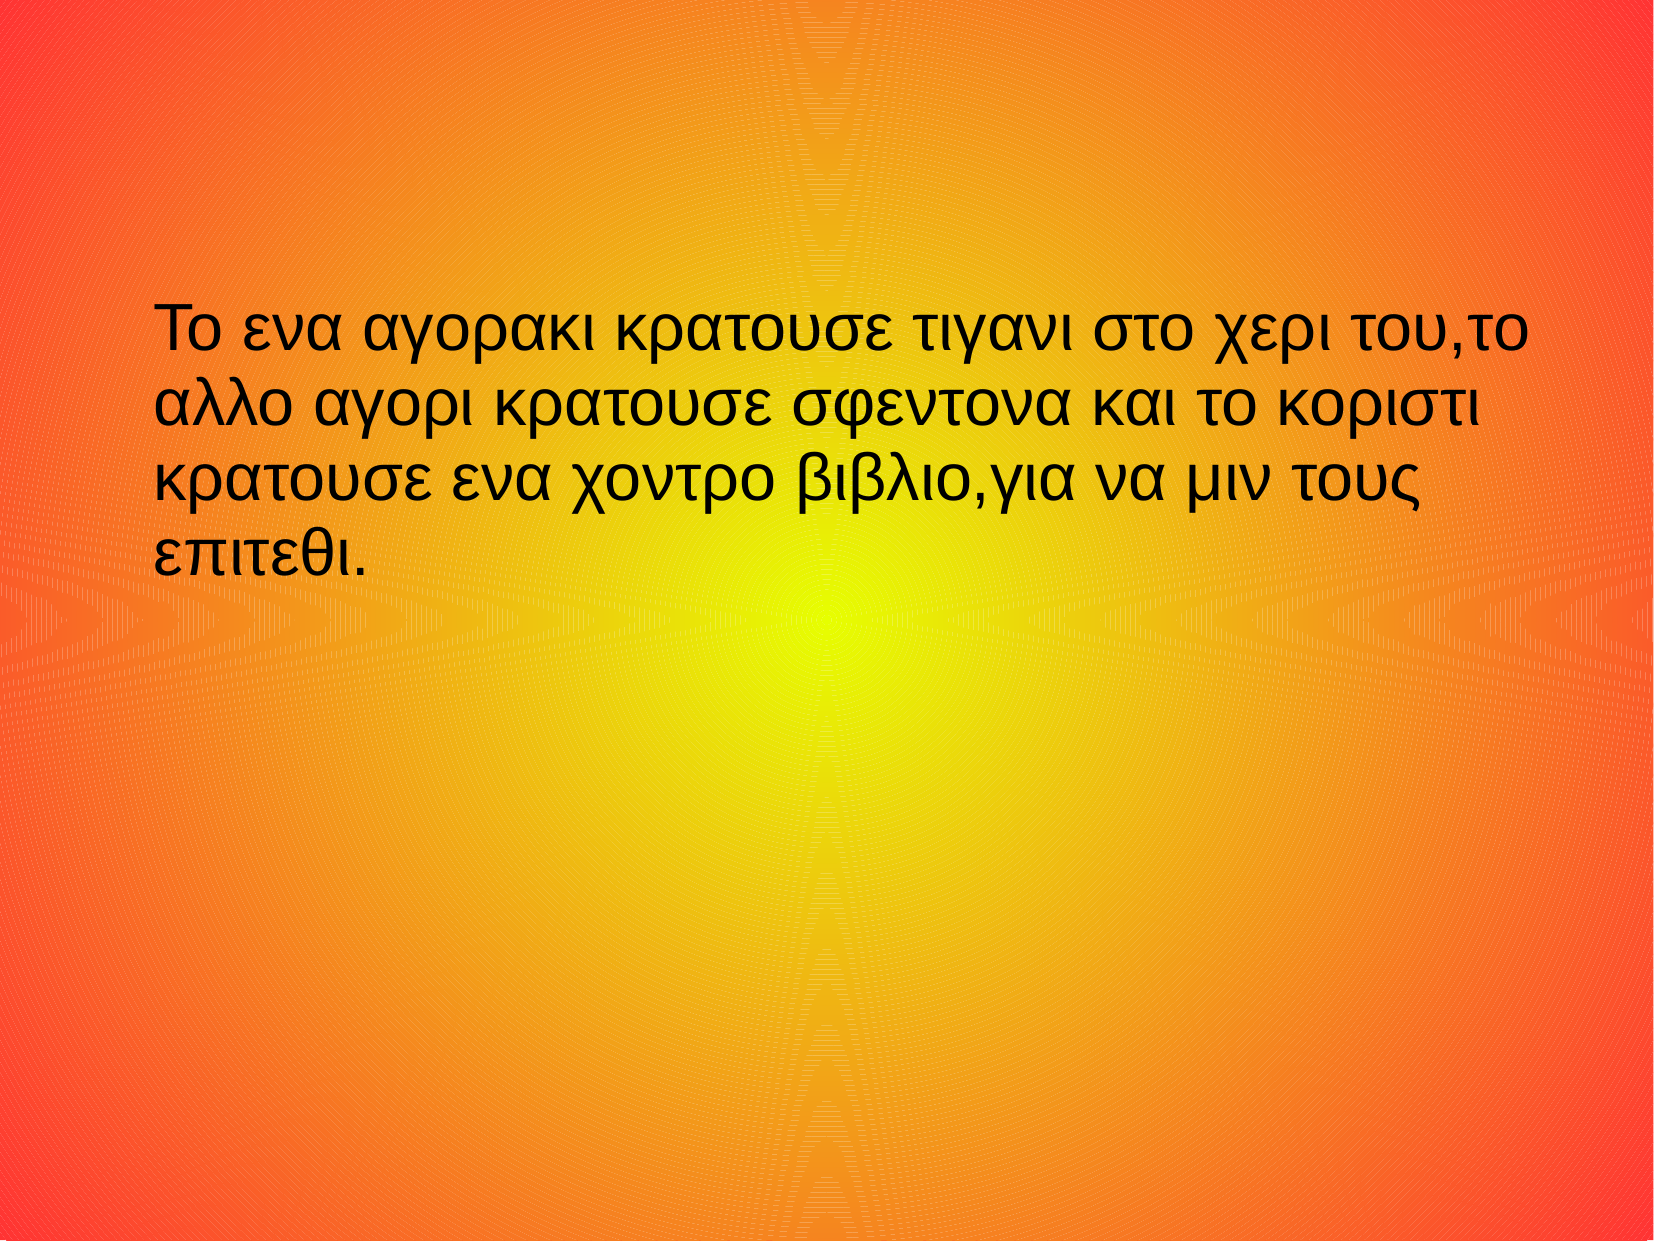

#
Το ενα αγορακι κρατουσε τιγανι στο χερι του,το αλλο αγορι κρατουσε σφεντονα και το κοριστι κρατουσε ενα χοντρο βιβλιο,για να μιν τους επιτεθι.